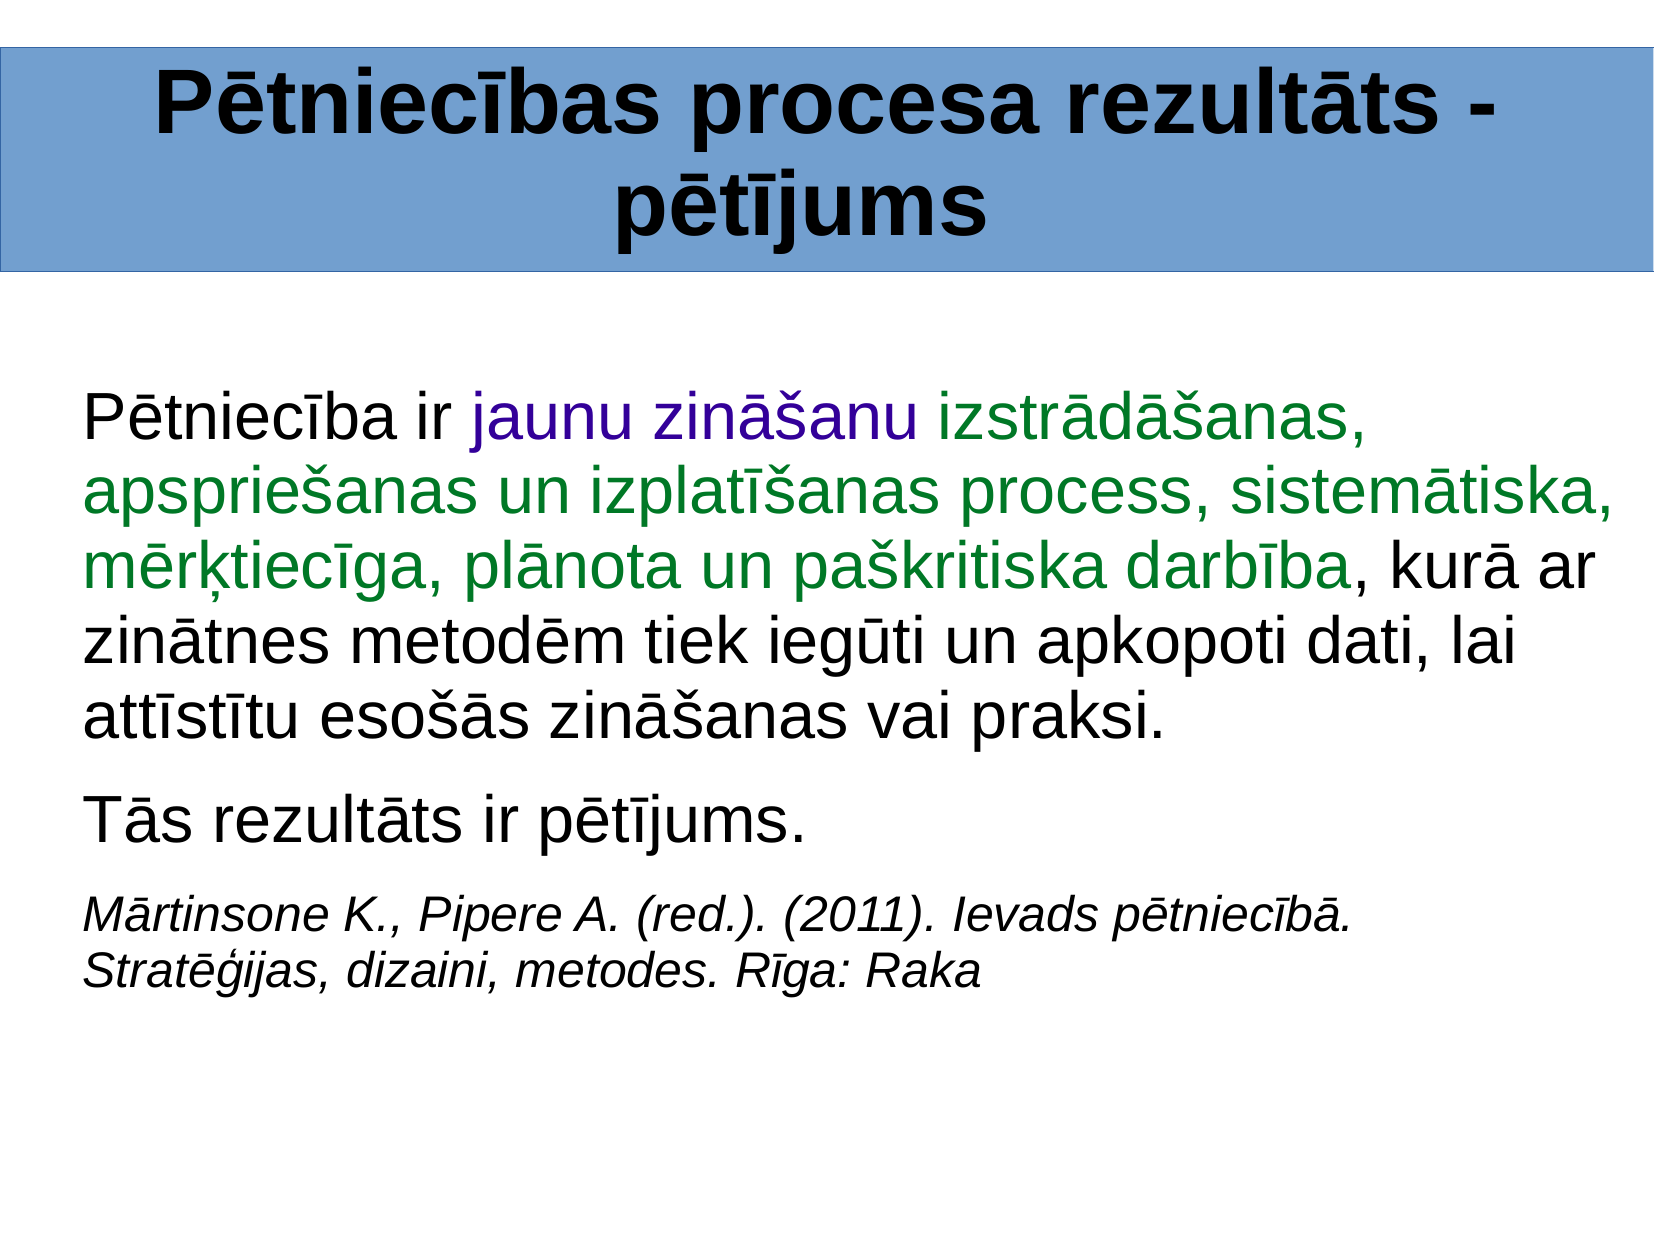

# Pētniecības procesa rezultāts - pētījums
Pētniecība ir jaunu zināšanu izstrādāšanas, apspriešanas un izplatīšanas process, sistemātiska, mērķtiecīga, plānota un paškritiska darbība, kurā ar zinātnes metodēm tiek iegūti un apkopoti dati, lai attīstītu esošās zināšanas vai praksi.
Tās rezultāts ir pētījums.
Mārtinsone K., Pipere A. (red.). (2011). Ievads pētniecībā. Stratēģijas, dizaini, metodes. Rīga: Raka